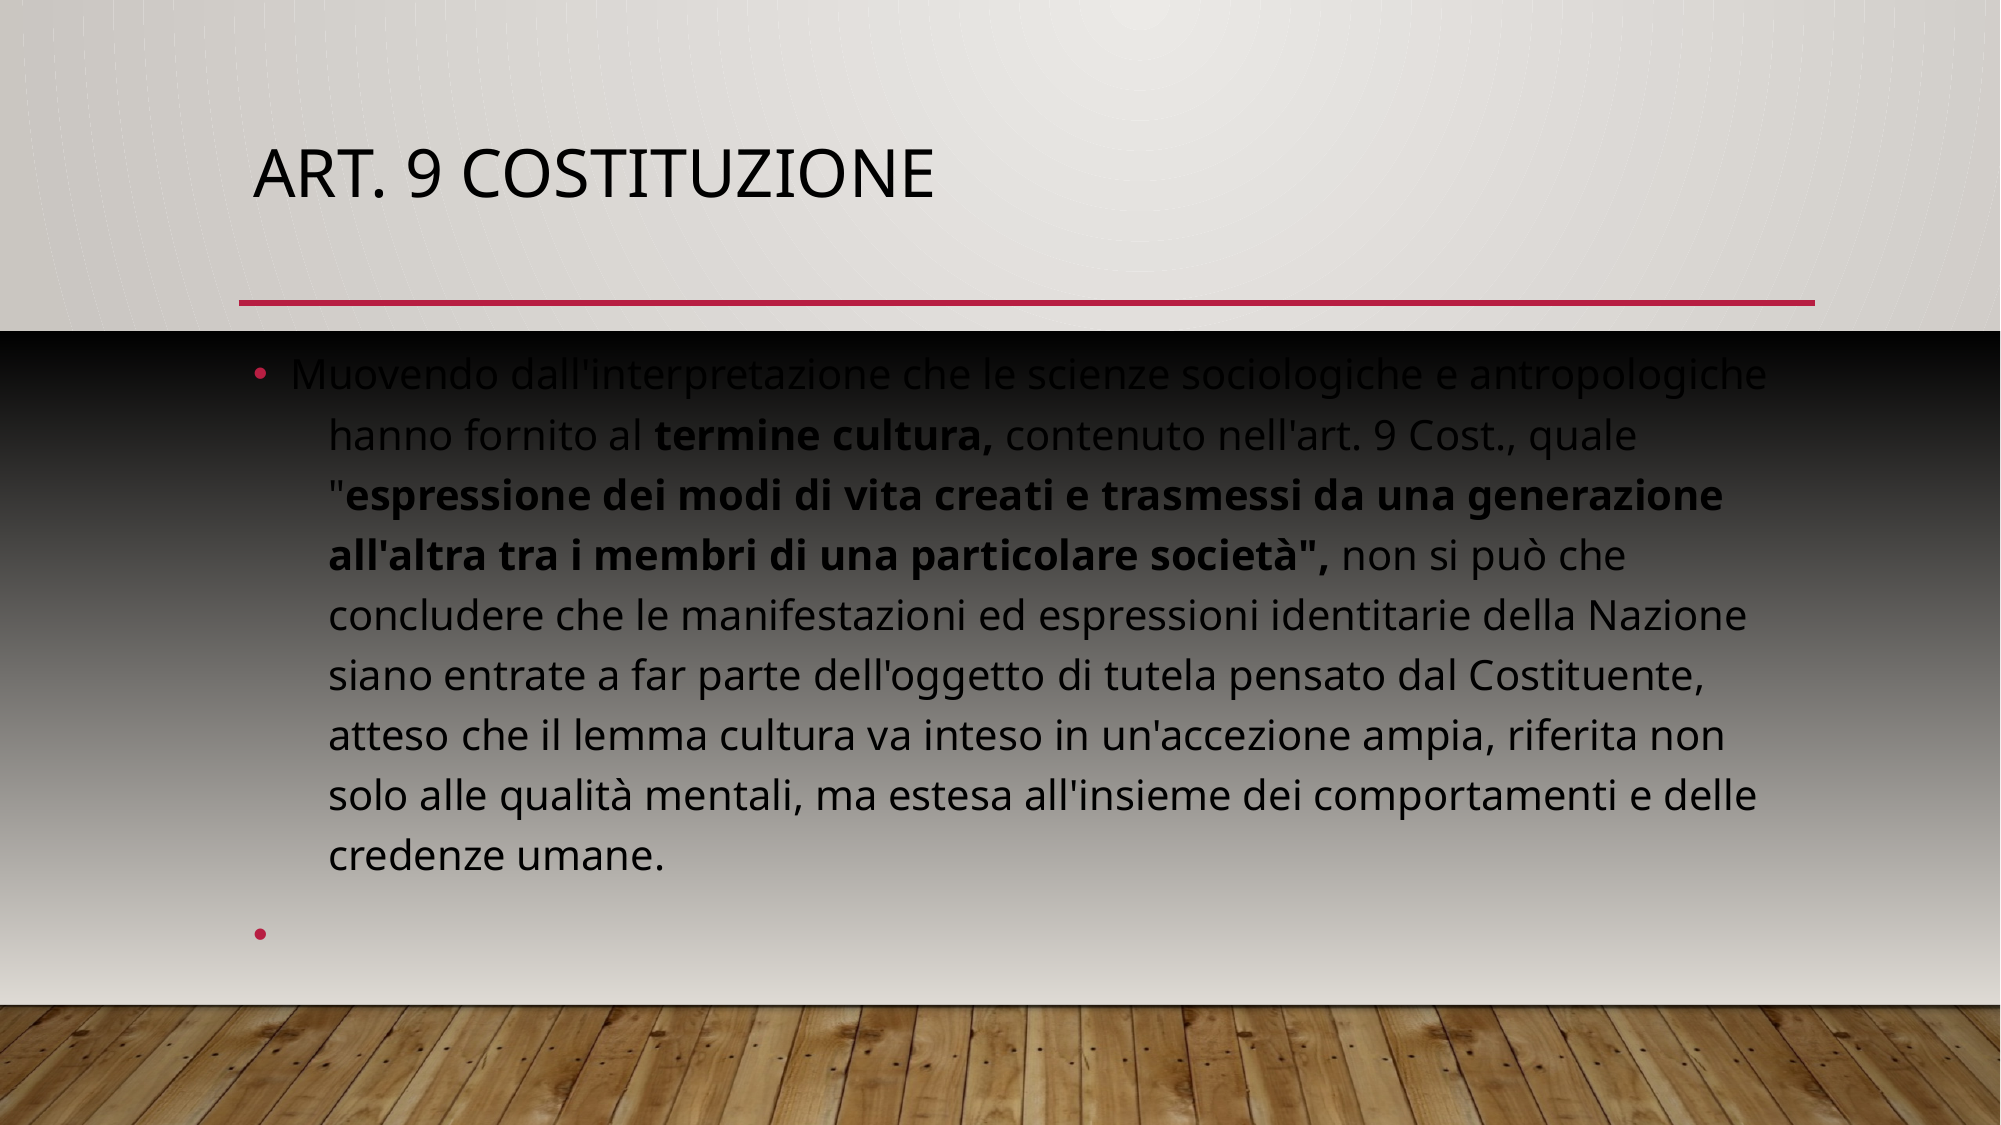

# Art. 9 costituzione
Muovendo dall'interpretazione che le scienze sociologiche e antropologiche hanno fornito al termine cultura, contenuto nell'art. 9 Cost., quale "espressione dei modi di vita creati e trasmessi da una generazione all'altra tra i membri di una particolare società", non si può che concludere che le manifestazioni ed espressioni identitarie della Nazione siano entrate a far parte dell'oggetto di tutela pensato dal Costituente, atteso che il lemma cultura va inteso in un'accezione ampia, riferita non solo alle qualità mentali, ma estesa all'insieme dei comportamenti e delle credenze umane.